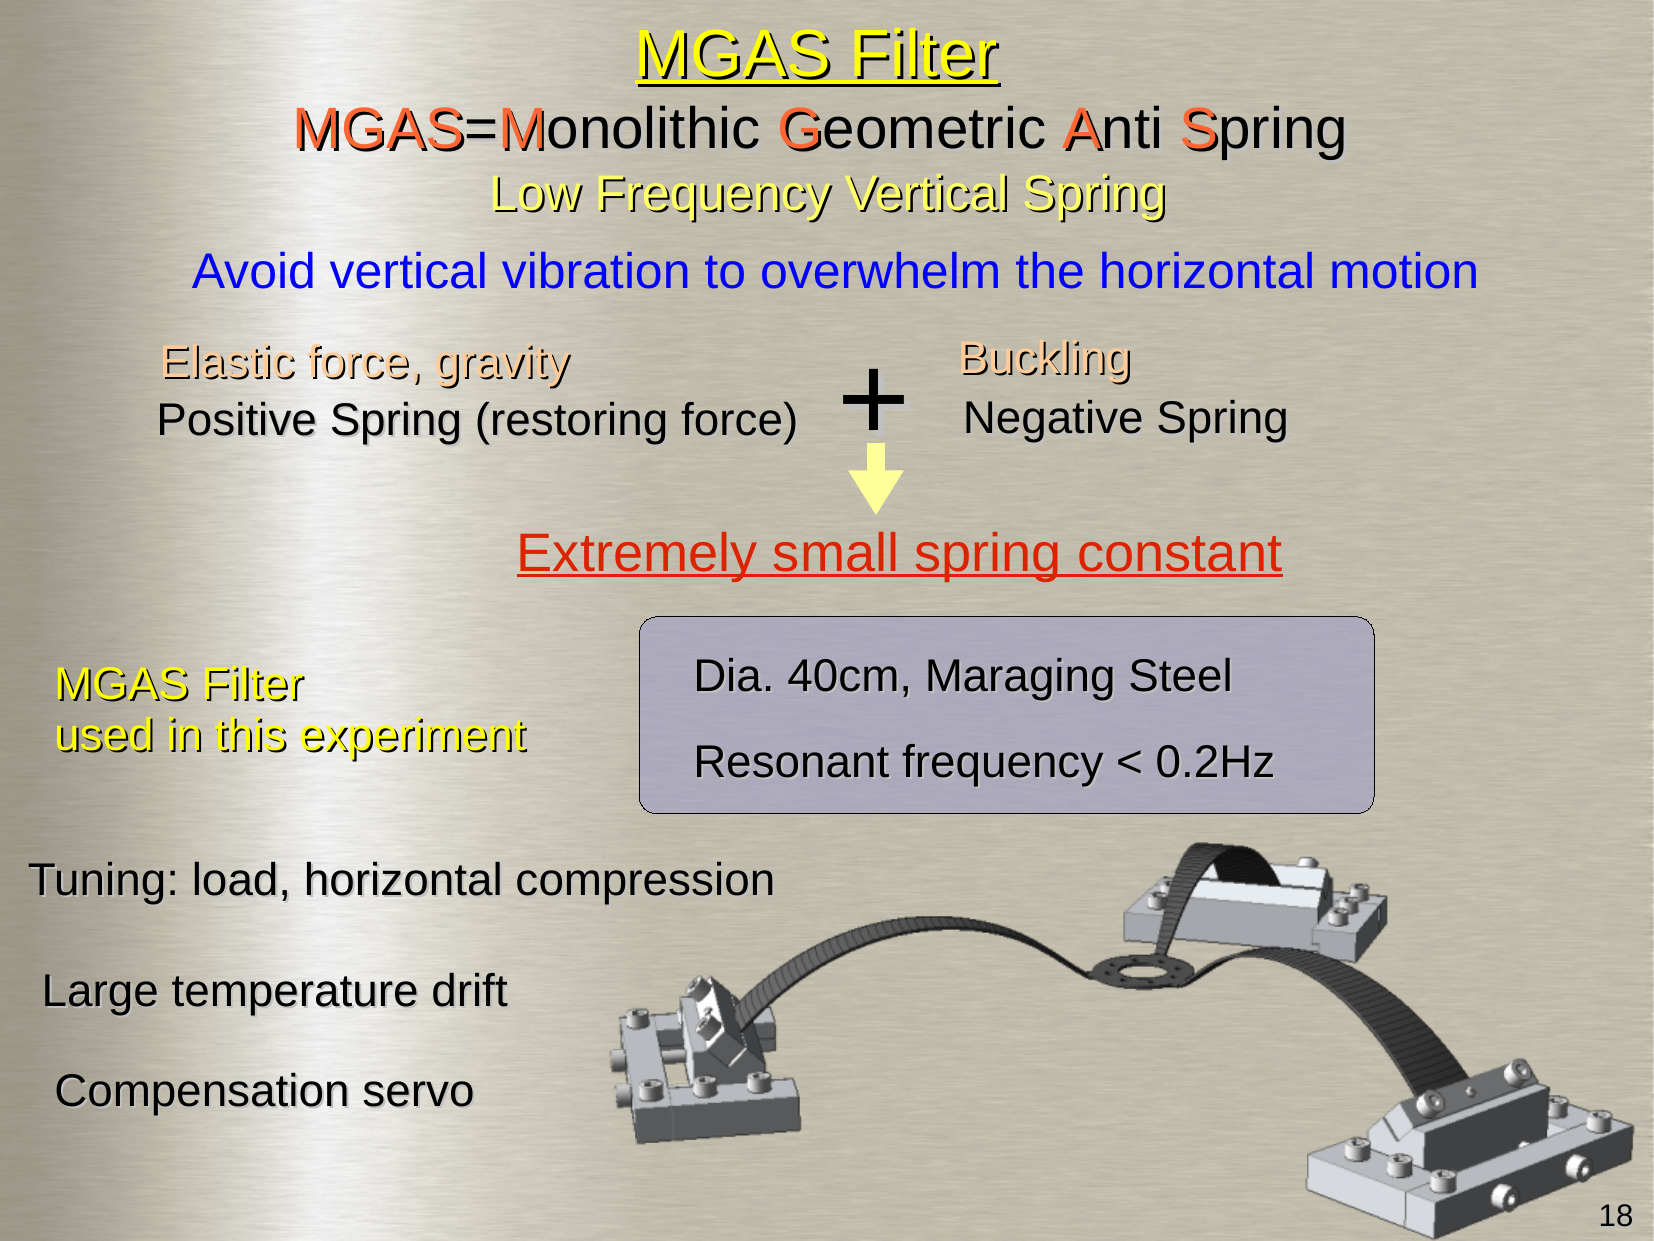

MGAS Filter
MGAS=Monolithic Geometric Anti Spring
Low Frequency Vertical Spring
Avoid vertical vibration to overwhelm the horizontal motion
+
Buckling
Elastic force, gravity
Negative Spring
Positive Spring (restoring force)
Extremely small spring constant
Dia. 40cm, Maraging Steel
MGAS Filter
used in this experiment
Resonant frequency < 0.2Hz
Tuning: load, horizontal compression
Large temperature drift
Compensation servo